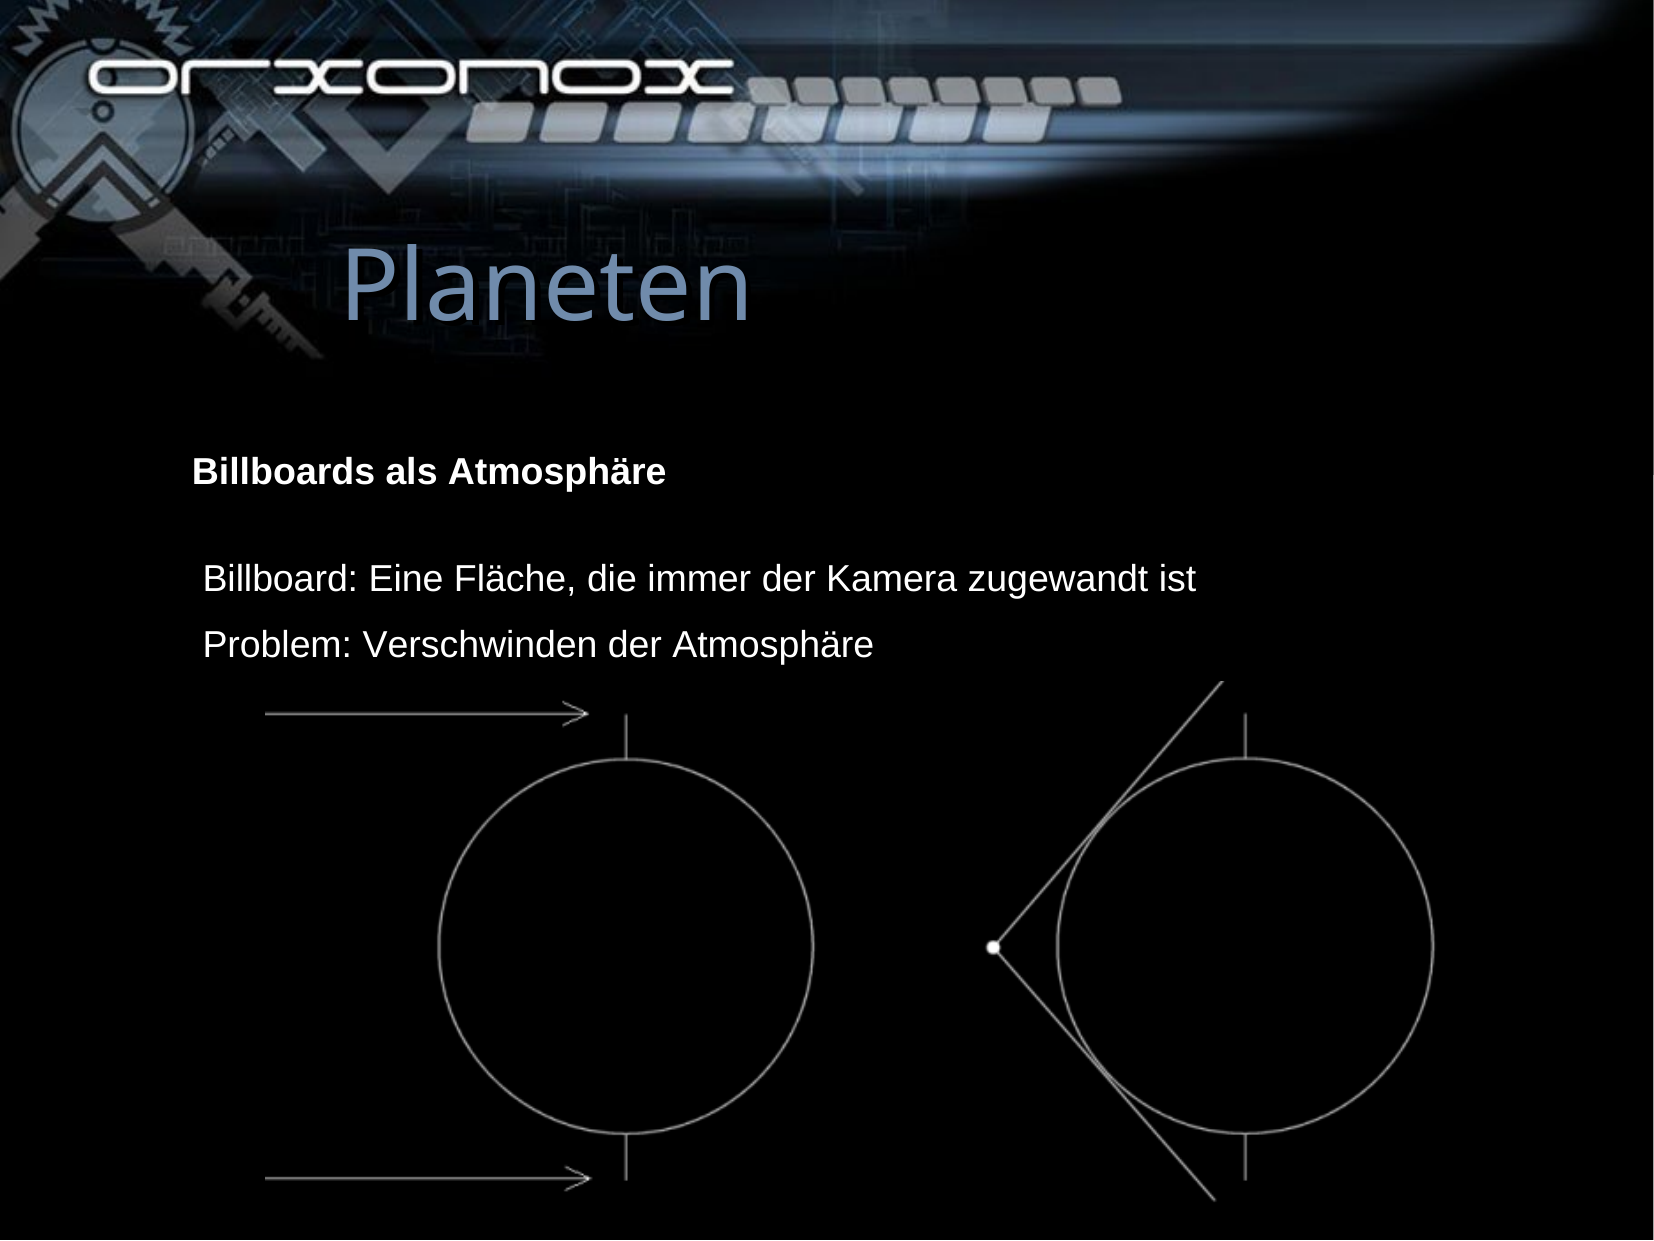

Planeten
Billboards als Atmosphäre
 Billboard: Eine Fläche, die immer der Kamera zugewandt ist
 Problem: Verschwinden der Atmosphäre